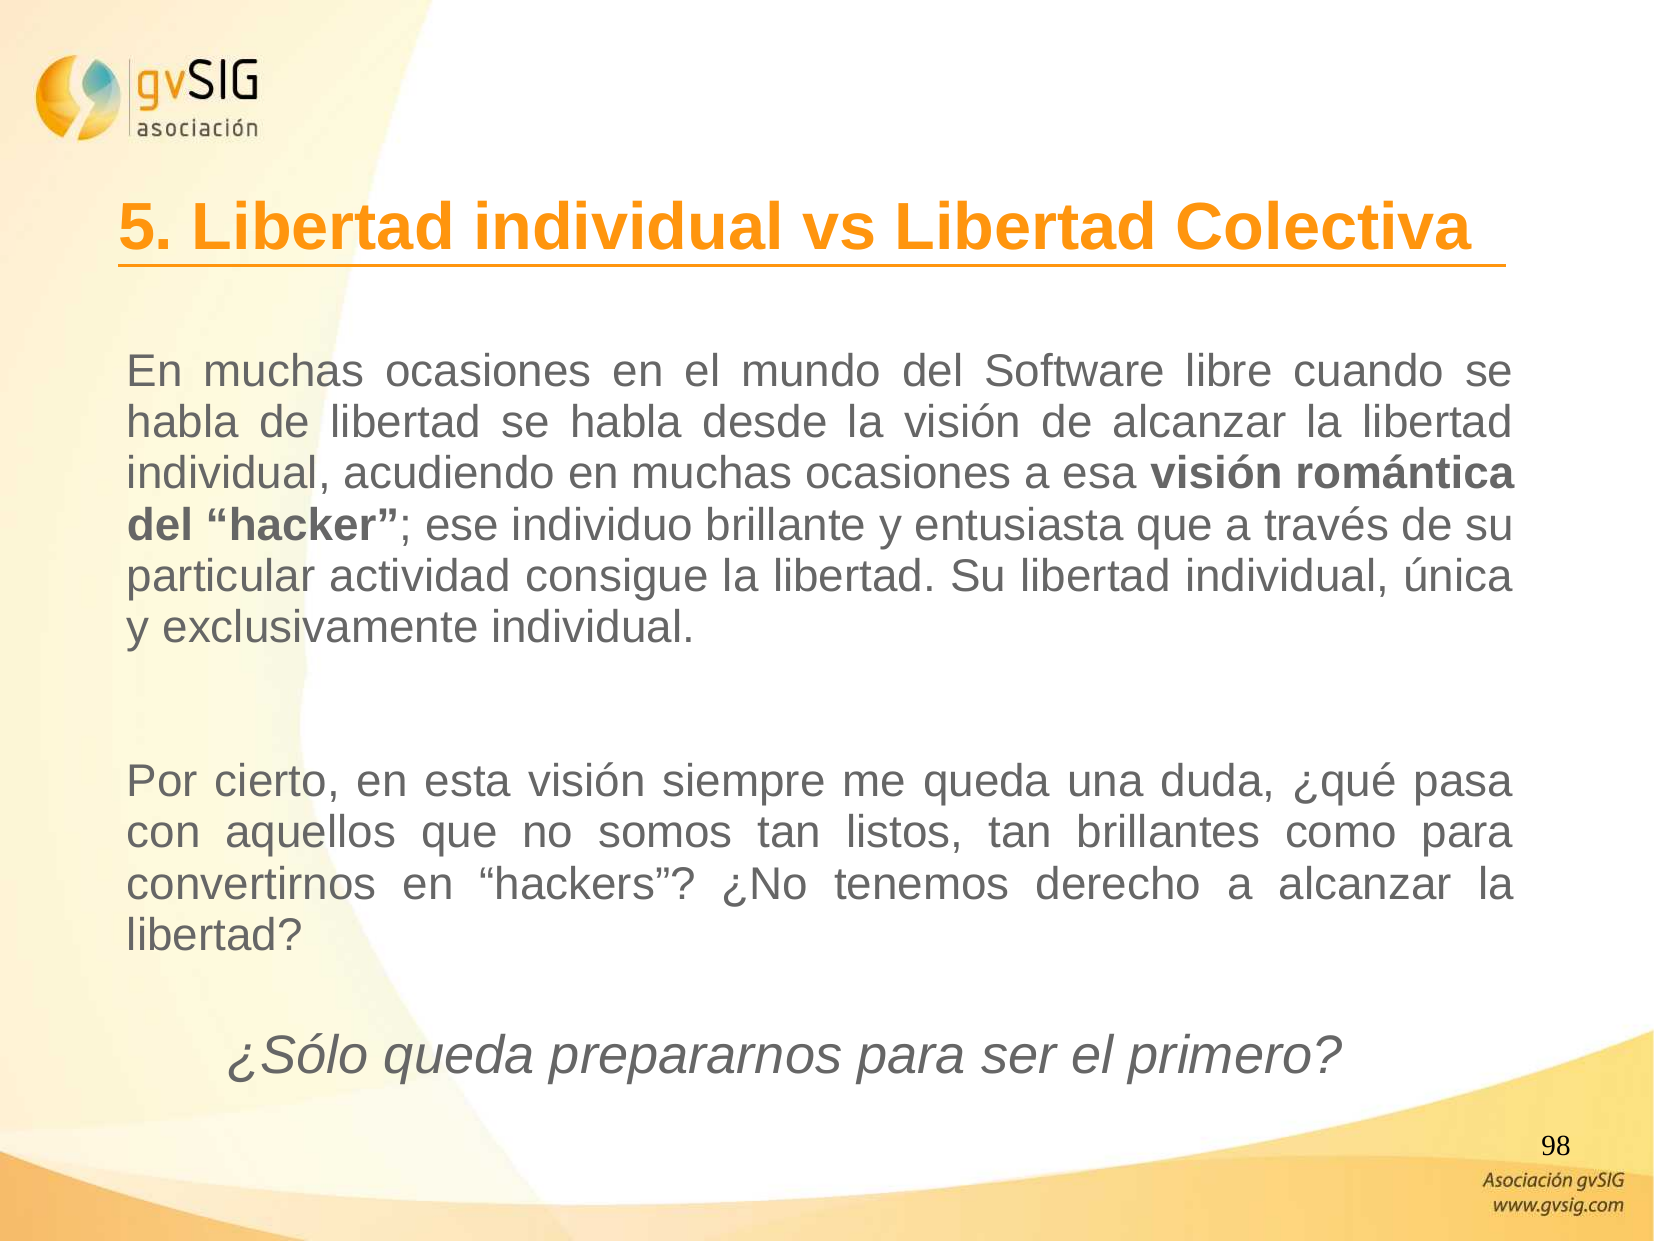

# 5. Libertad individual vs Libertad Colectiva
En muchas ocasiones en el mundo del Software libre cuando se habla de libertad se habla desde la visión de alcanzar la libertad individual, acudiendo en muchas ocasiones a esa visión romántica del “hacker”; ese individuo brillante y entusiasta que a través de su particular actividad consigue la libertad. Su libertad individual, única y exclusivamente individual.
Por cierto, en esta visión siempre me queda una duda, ¿qué pasa con aquellos que no somos tan listos, tan brillantes como para convertirnos en “hackers”? ¿No tenemos derecho a alcanzar la libertad?
¿Sólo queda prepararnos para ser el primero?
98